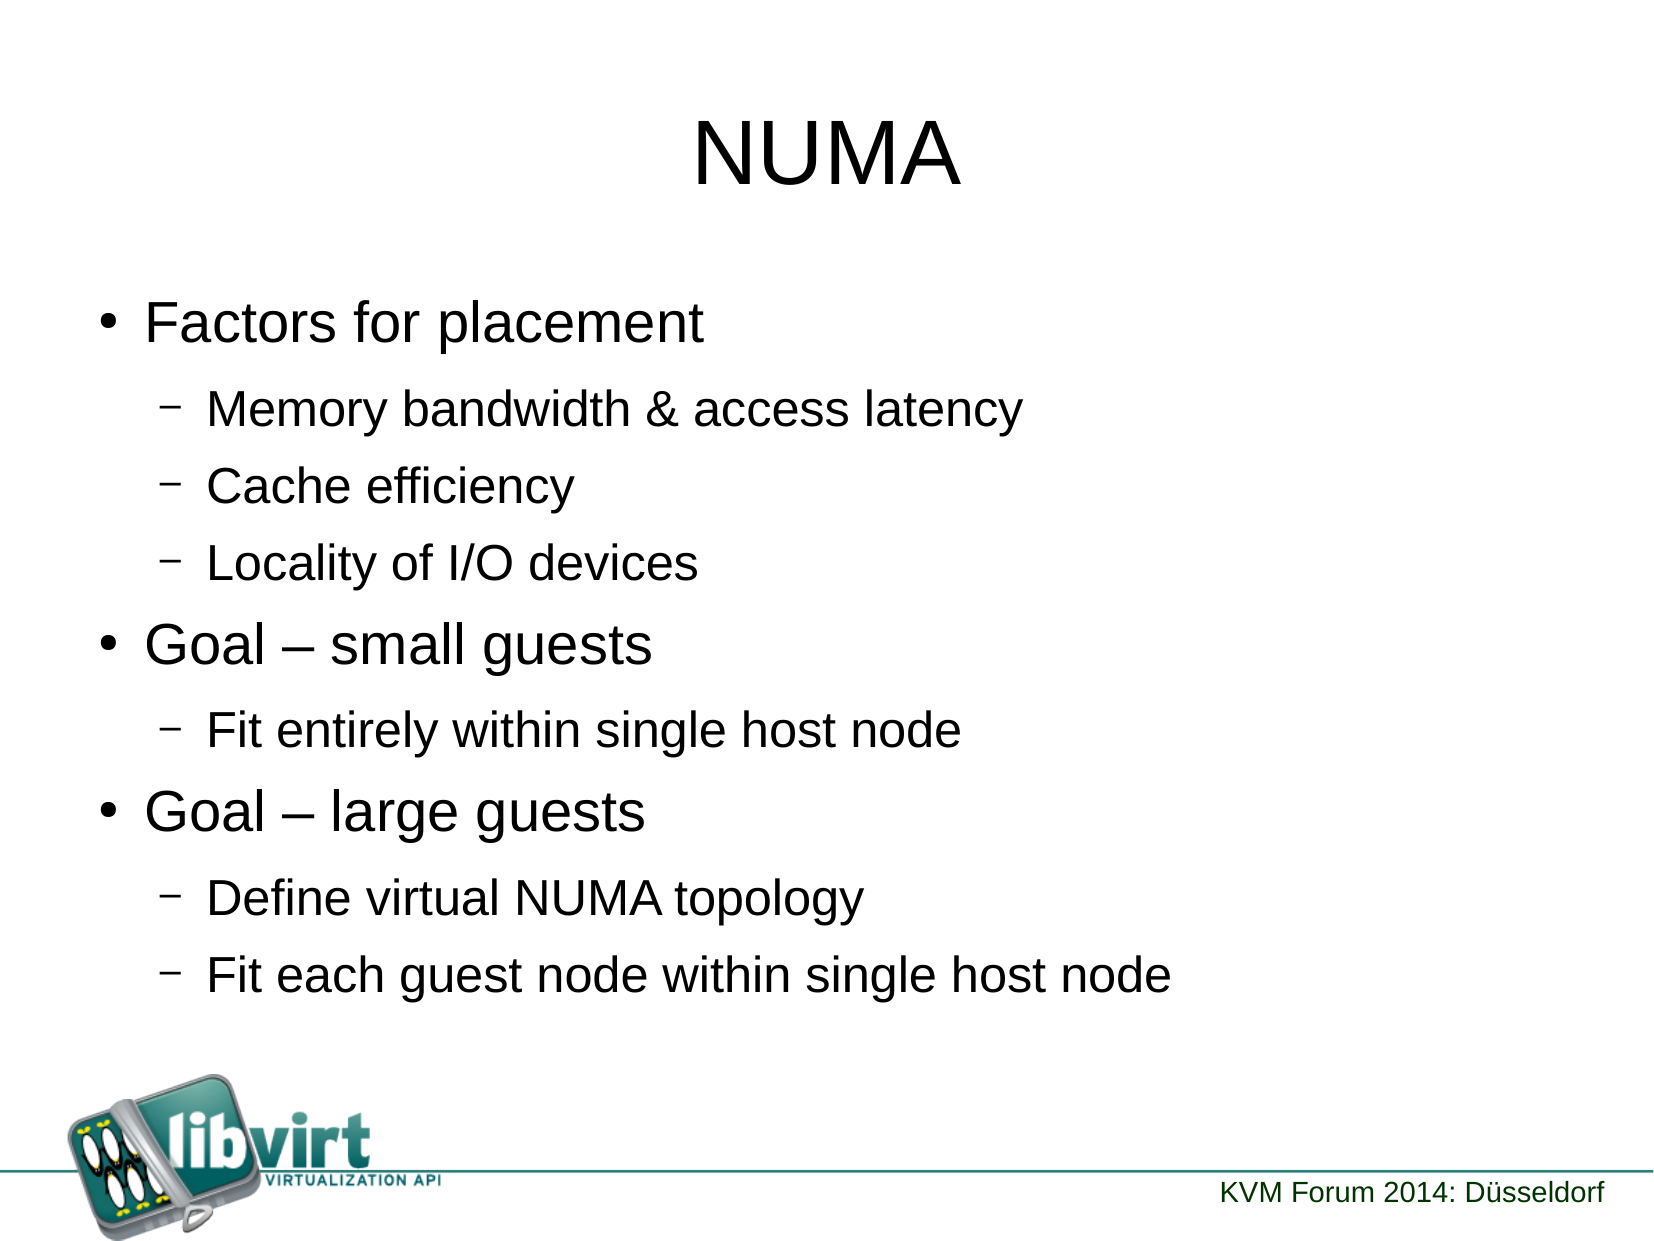

# NUMA
Factors for placement
Memory bandwidth & access latency
Cache efficiency
Locality of I/O devices
Goal – small guests
Fit entirely within single host node
Goal – large guests
Define virtual NUMA topology
Fit each guest node within single host node